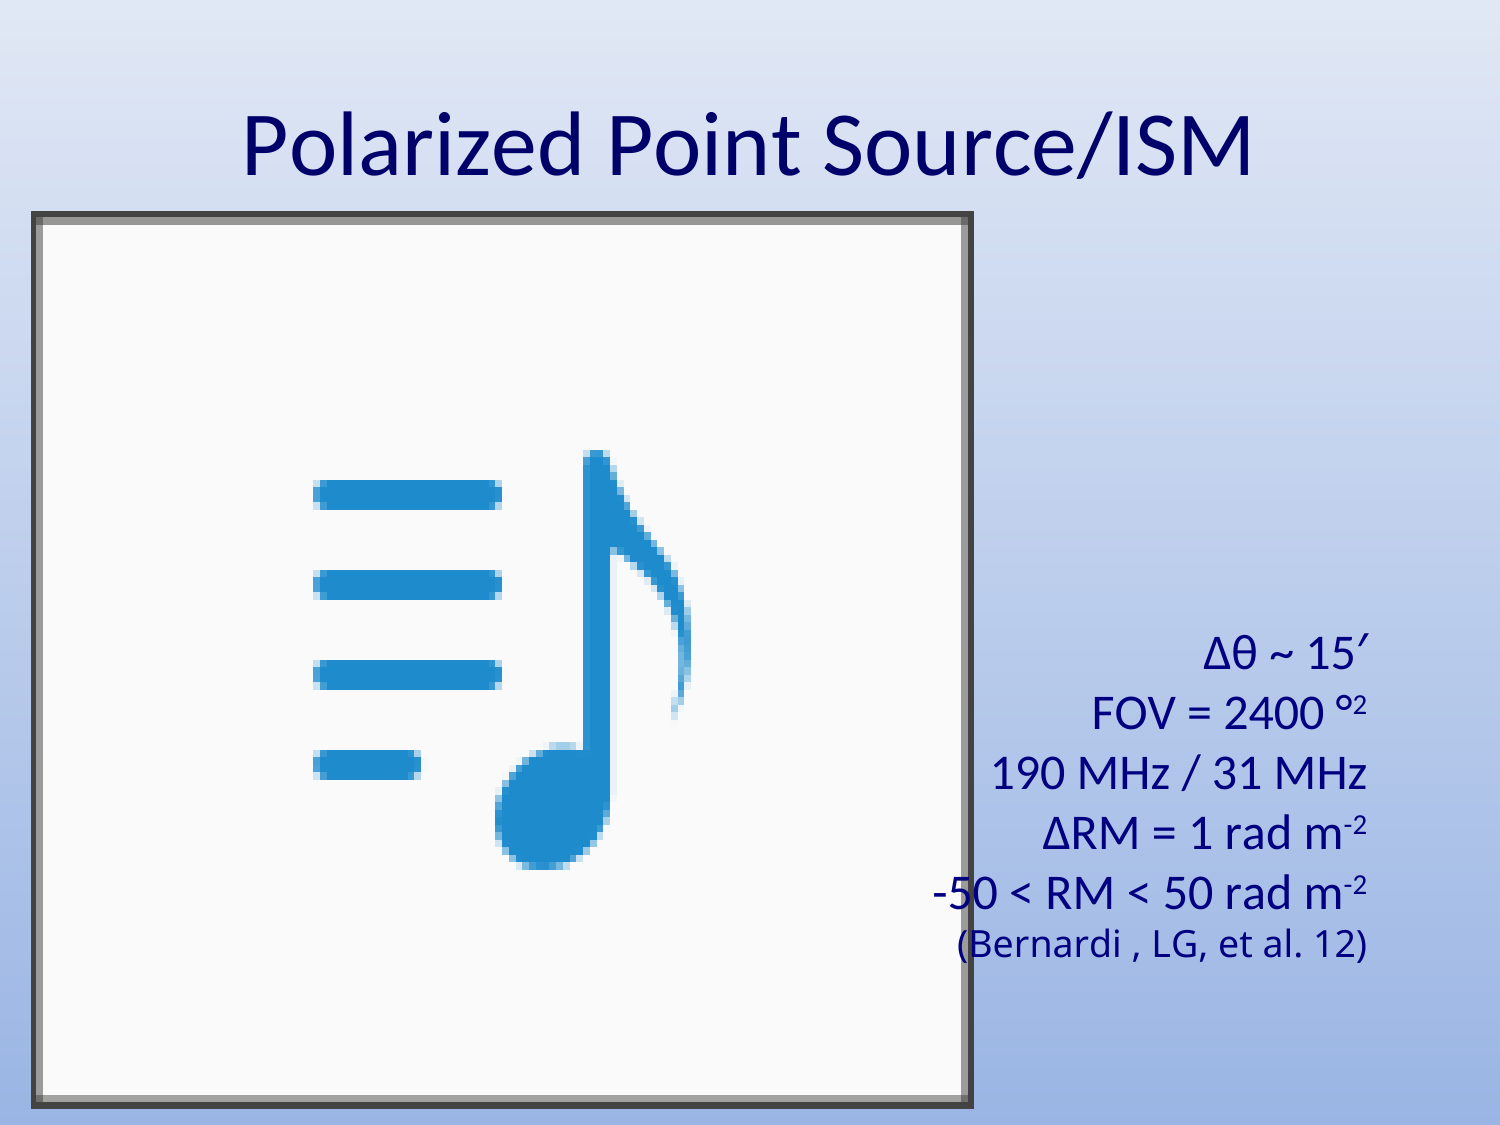

# Polarized Point Source/ISM
Δθ ~ 15′
FOV = 2400 °2
190 MHz / 31 MHz
ΔRM = 1 rad m-2
-50 < RM < 50 rad m-2
(Bernardi , LG, et al. 12)